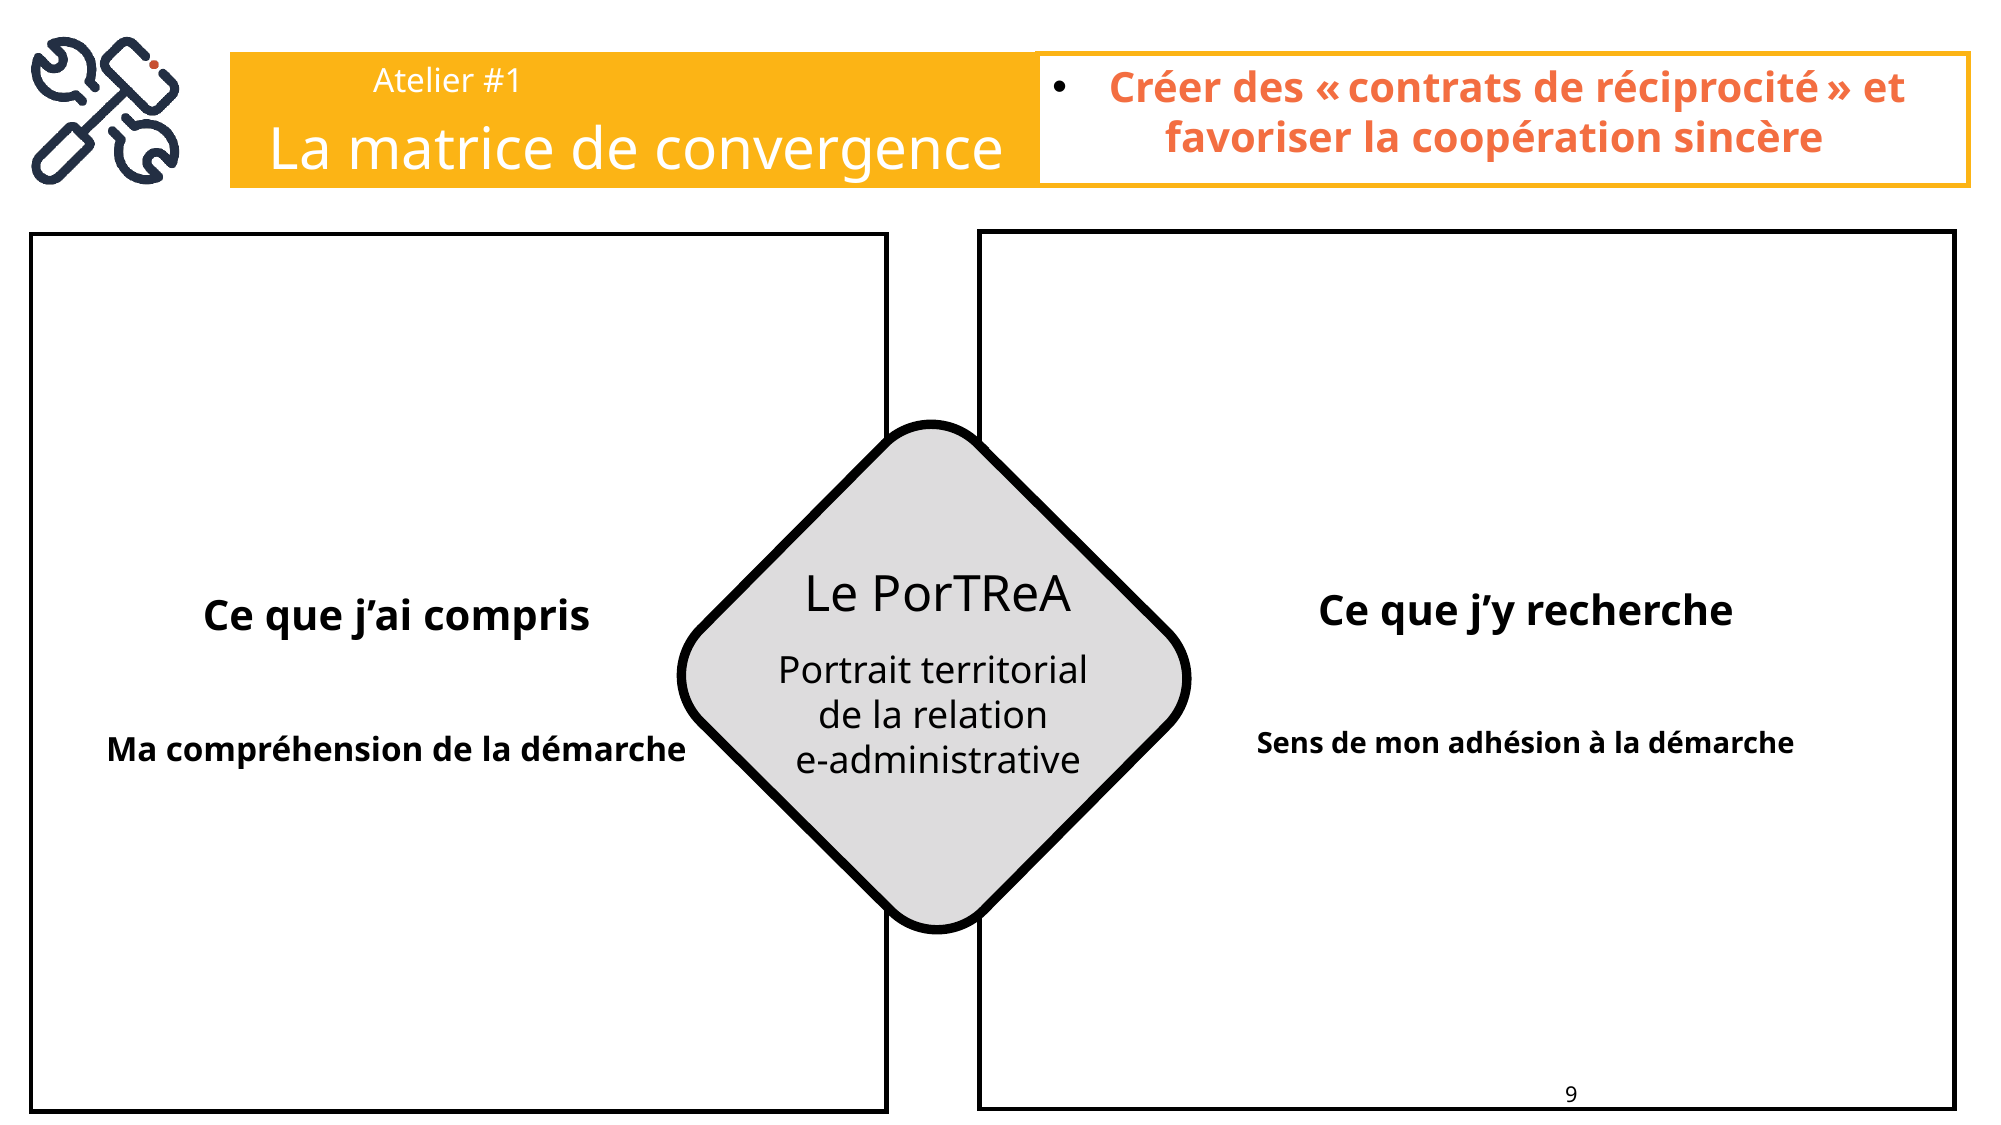

Atelier #1
Créer des « contrats de réciprocité » et favoriser la coopération sincère
La matrice de convergence
Le PorTReA
Portrait territorial
de la relation
e-administrative
Ce que j’y recherche
Sens de mon adhésion à la démarche
Ce que j’ai compris
Ma compréhension de la démarche